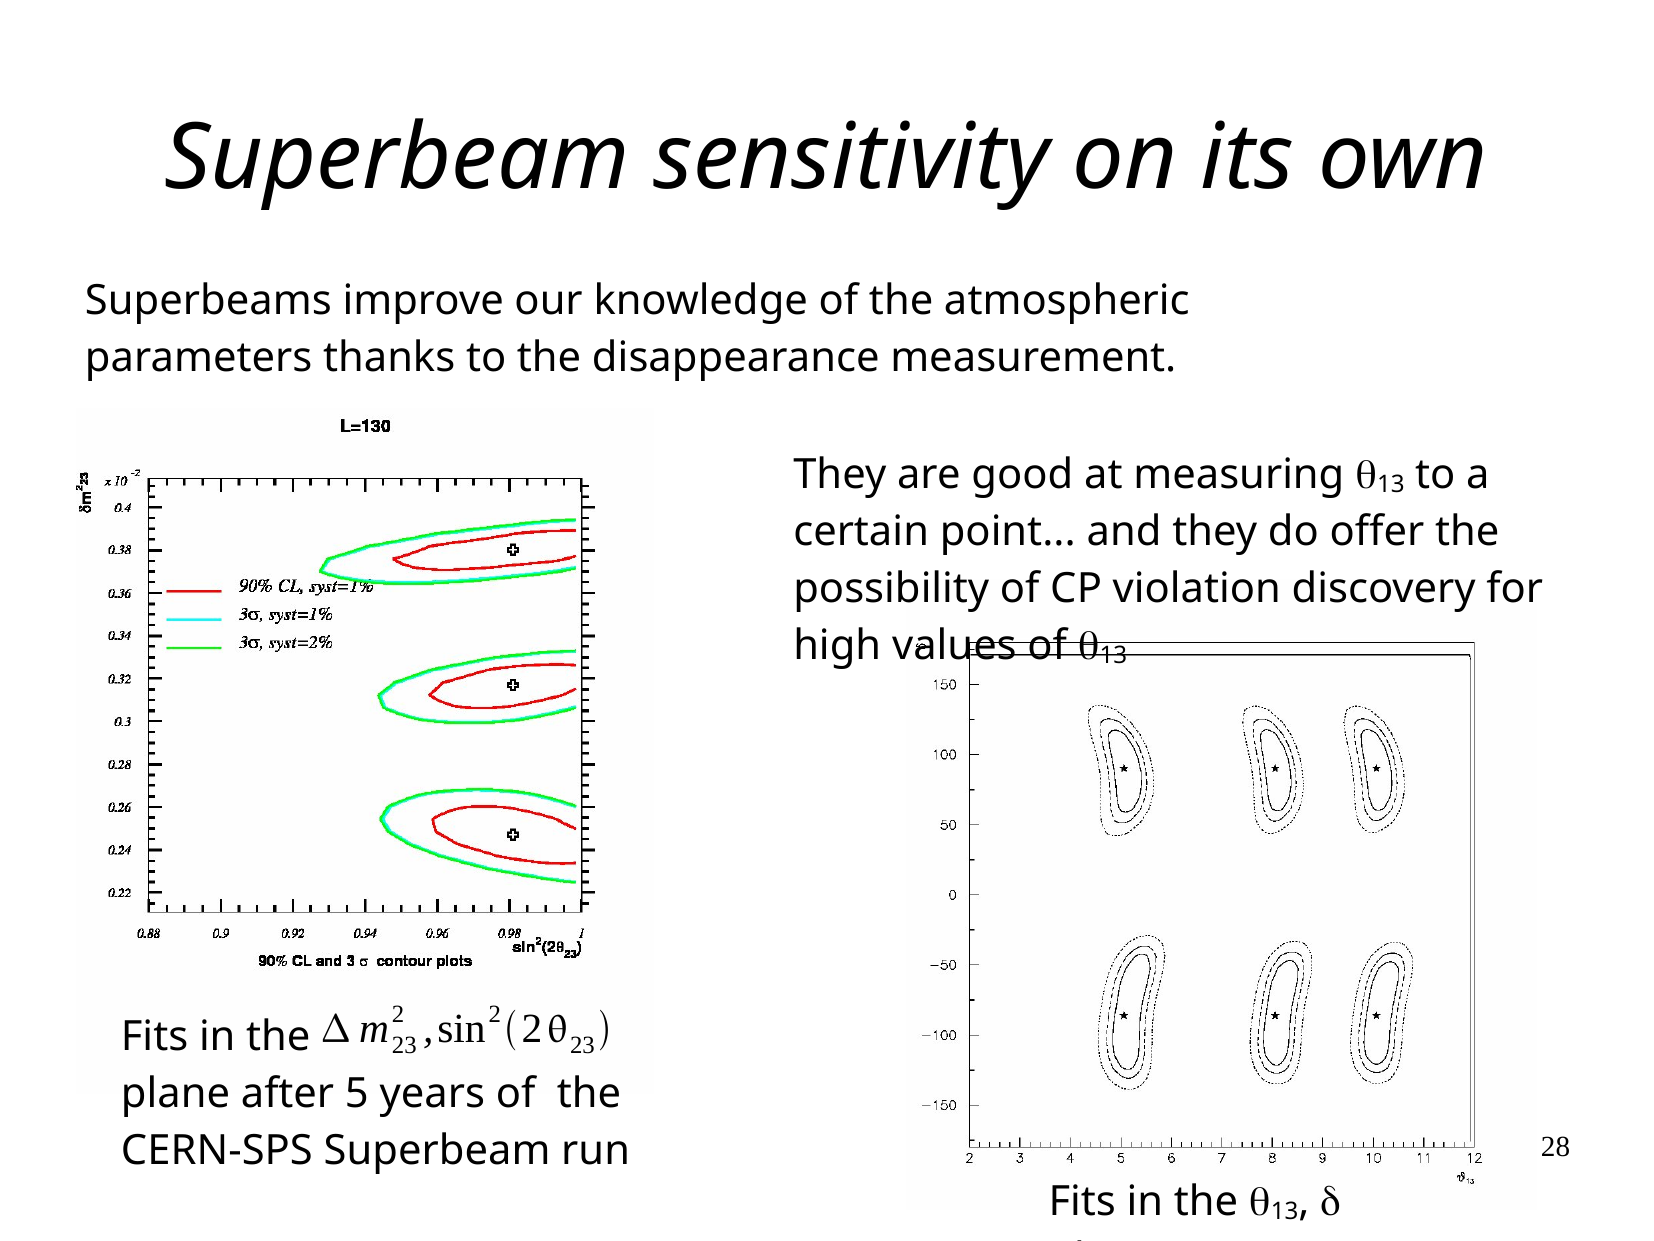

# Superbeam sensitivity on its own
Superbeams improve our knowledge of the atmospheric parameters thanks to the disappearance measurement.
They are good at measuring q13 to a certain point... and they do offer the possibility of CP violation discovery for high values of q13
Fits in the
plane after 5 years of the CERN-SPS Superbeam run
28
Fits in the q13, d plane